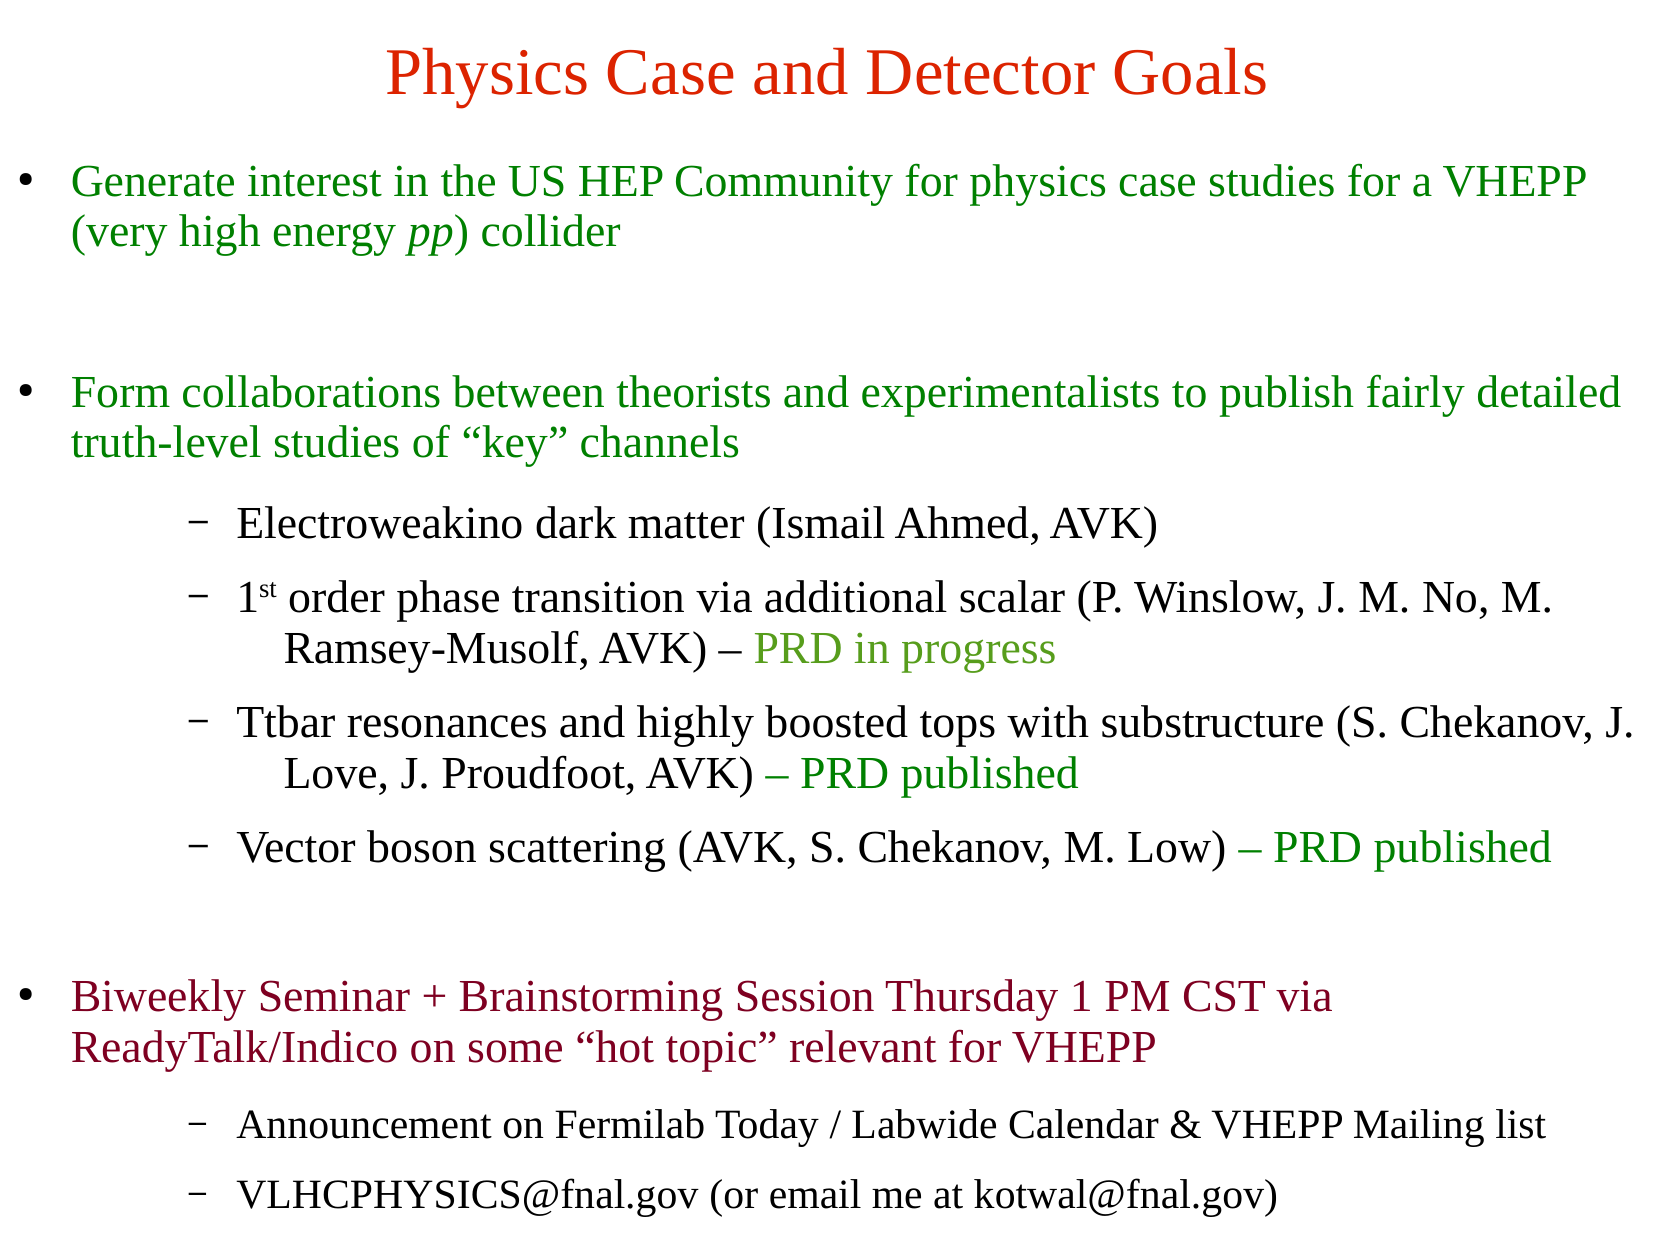

Physics Case and Detector Goals
# Generate interest in the US HEP Community for physics case studies for a VHEPP (very high energy pp) collider
Form collaborations between theorists and experimentalists to publish fairly detailed truth-level studies of “key” channels
Electroweakino dark matter (Ismail Ahmed, AVK)
1st order phase transition via additional scalar (P. Winslow, J. M. No, M. Ramsey-Musolf, AVK) – PRD in progress
Ttbar resonances and highly boosted tops with substructure (S. Chekanov, J. Love, J. Proudfoot, AVK) – PRD published
Vector boson scattering (AVK, S. Chekanov, M. Low) – PRD published
Biweekly Seminar + Brainstorming Session Thursday 1 PM CST via ReadyTalk/Indico on some “hot topic” relevant for VHEPP
Announcement on Fermilab Today / Labwide Calendar & VHEPP Mailing list
VLHCPHYSICS@fnal.gov (or email me at kotwal@fnal.gov)